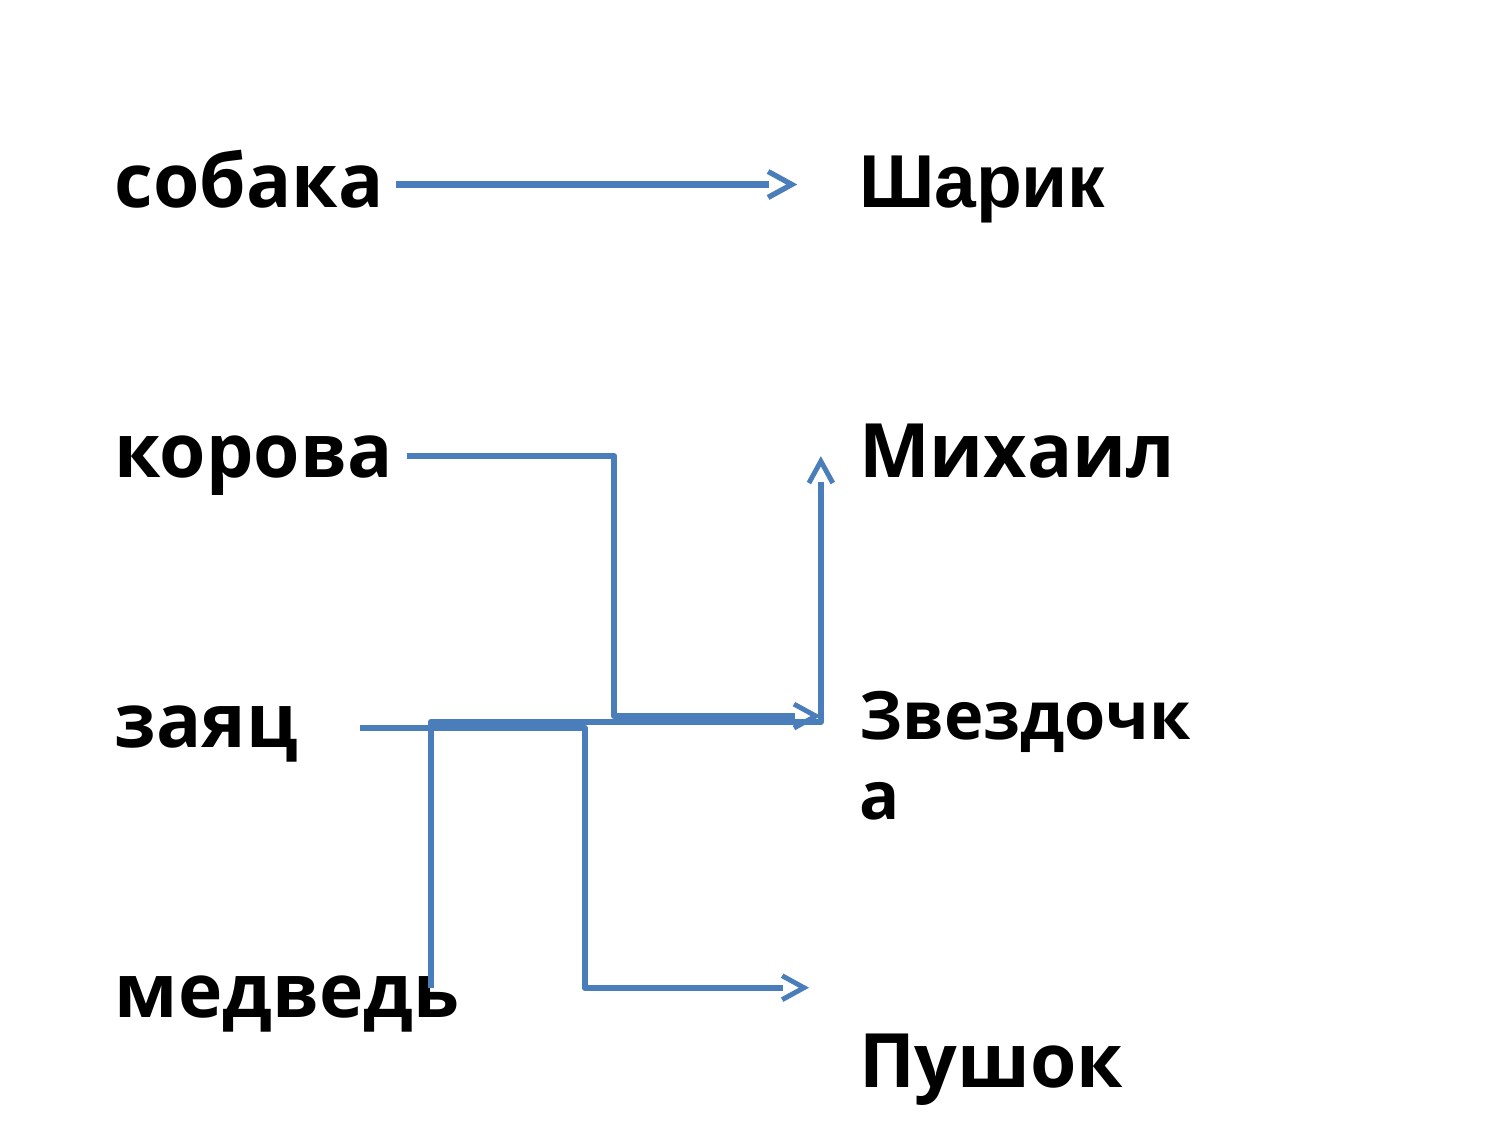

собака
корова
заяц
медведь
Шарик
Михаил
Звездочка
Пушок